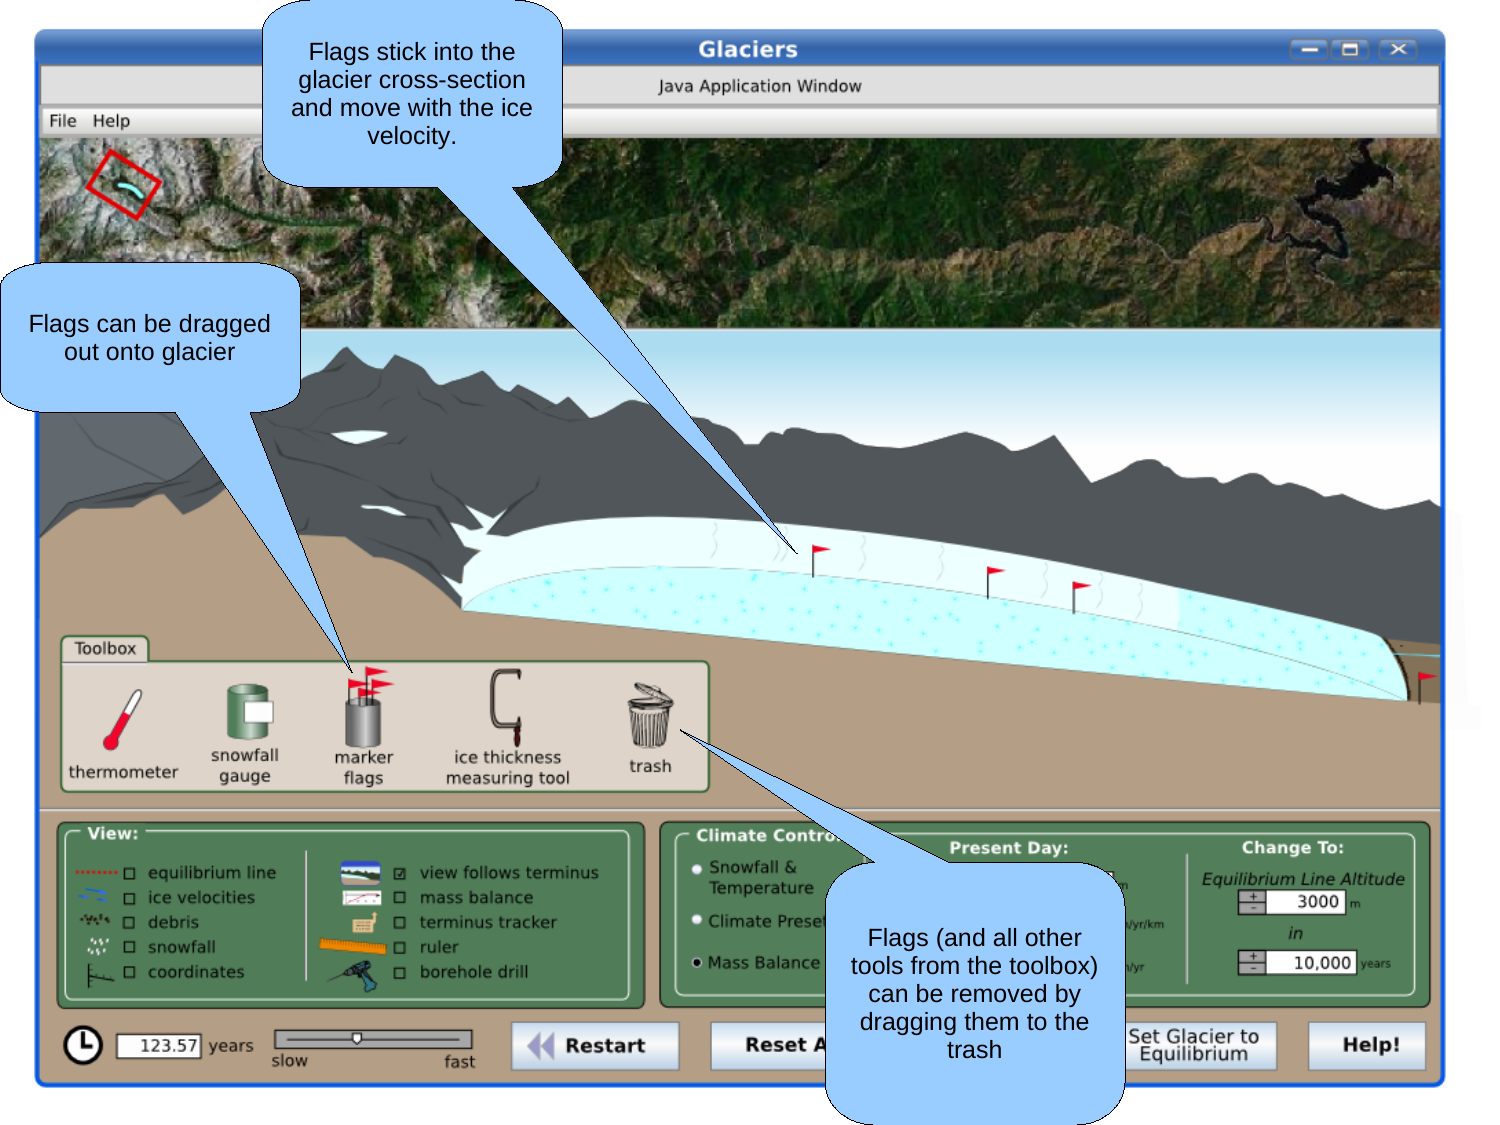

Flags stick into the glacier cross-section and move with the ice velocity.
Flags can be dragged out onto glacier
Flags (and all other tools from the toolbox) can be removed by dragging them to the trash